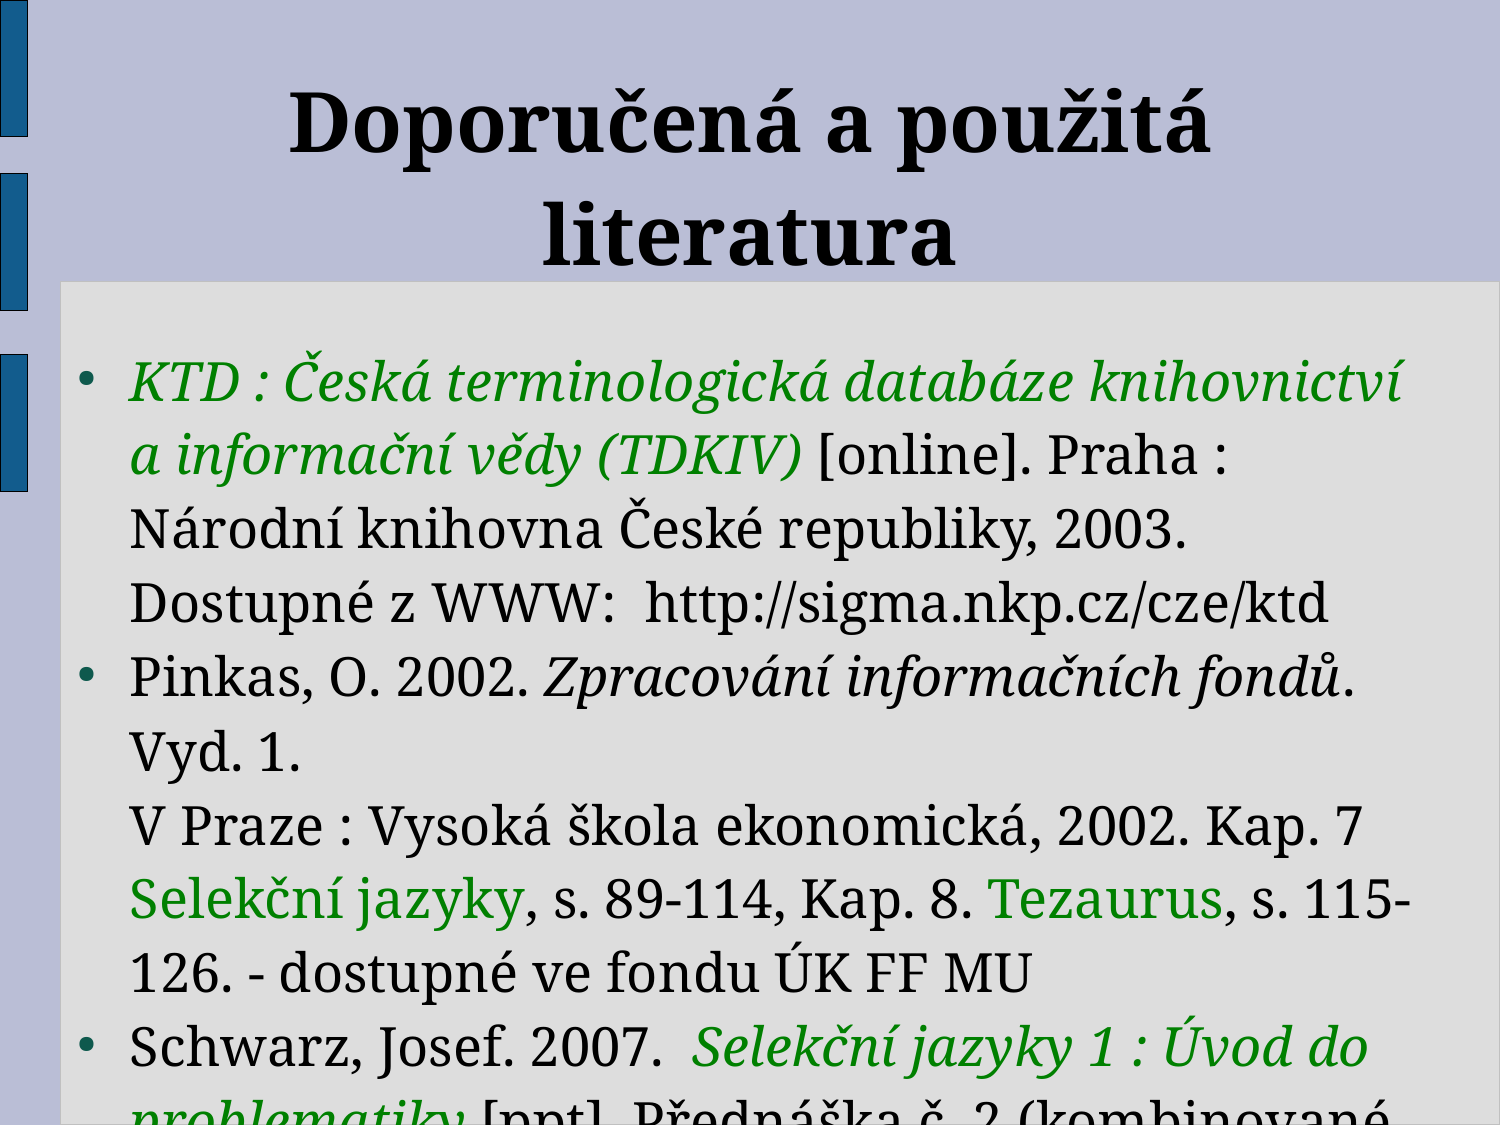

# Doporučená a použitá literatura
KTD : Česká terminologická databáze knihovnictví a informační vědy (TDKIV) [online]. Praha : Národní knihovna České republiky, 2003. Dostupné z WWW: http://sigma.nkp.cz/cze/ktd
Pinkas, O. 2002. Zpracování informačních fondů. Vyd. 1.
V Praze : Vysoká škola ekonomická, 2002. Kap. 7 Selekční jazyky, s. 89-114, Kap. 8. Tezaurus, s. 115-126. - dostupné ve fondu ÚK FF MU
Schwarz, Josef. 2007. Selekční jazyky 1 : Úvod do problematiky [ppt]. Přednáška č. 2 (kombinované studium). 9.11.2007.